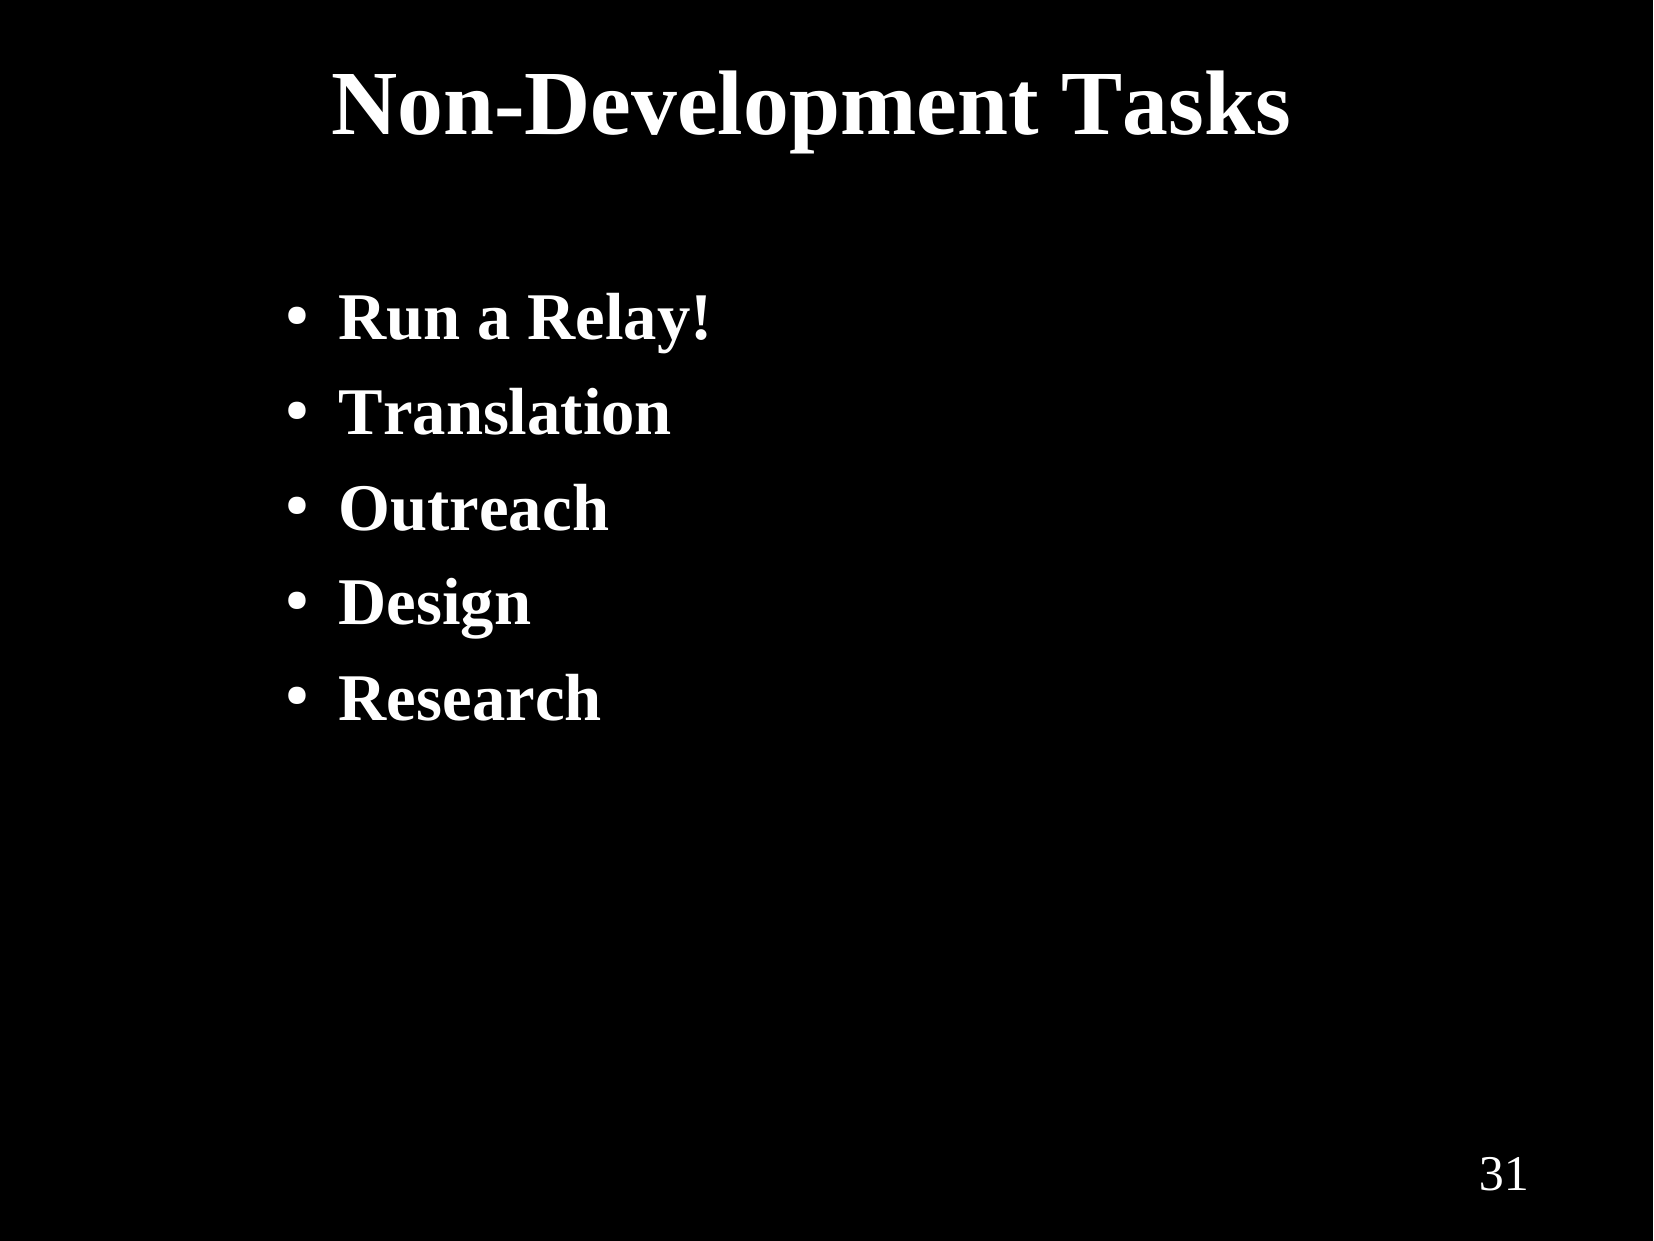

# Non-Development Tasks
Run a Relay!
Translation
Outreach
Design
Research